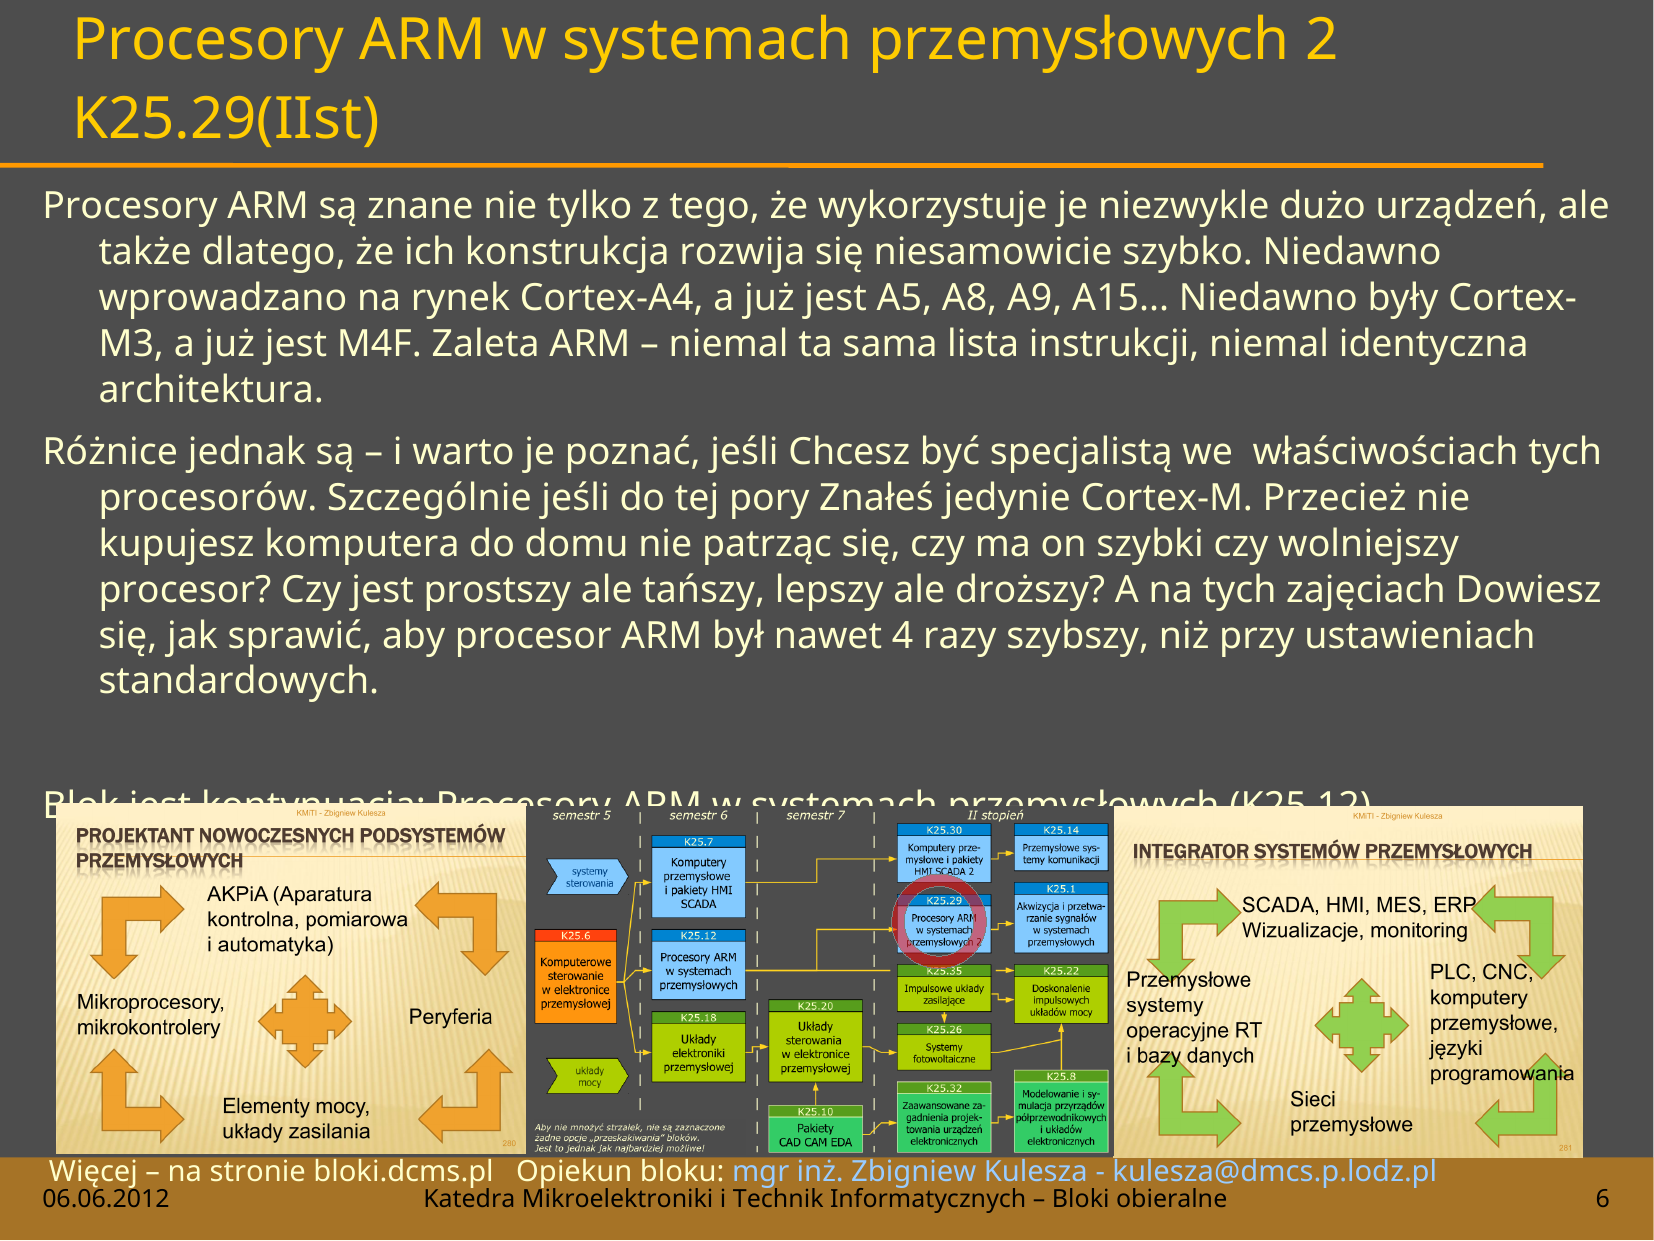

# Procesory ARM w systemach przemysłowych 2 K25.29(IIst)
Procesory ARM są znane nie tylko z tego, że wykorzystuje je niezwykle dużo urządzeń, ale także dlatego, że ich konstrukcja rozwija się niesamowicie szybko. Niedawno wprowadzano na rynek Cortex-A4, a już jest A5, A8, A9, A15... Niedawno były Cortex-M3, a już jest M4F. Zaleta ARM – niemal ta sama lista instrukcji, niemal identyczna architektura.
Różnice jednak są – i warto je poznać, jeśli Chcesz być specjalistą we właściwościach tych procesorów. Szczególnie jeśli do tej pory Znałeś jedynie Cortex-M. Przecież nie kupujesz komputera do domu nie patrząc się, czy ma on szybki czy wolniejszy procesor? Czy jest prostszy ale tańszy, lepszy ale droższy? A na tych zajęciach Dowiesz się, jak sprawić, aby procesor ARM był nawet 4 razy szybszy, niż przy ustawieniach standardowych.
Blok jest kontynuacją: Procesory ARM w systemach przemysłowych (K25.12).
Więcej – na stronie bloki.dcms.pl Opiekun bloku: mgr inż. Zbigniew Kulesza - kulesza@dmcs.p.lodz.pl
06.06.2012
Katedra Mikroelektroniki i Technik Informatycznych – Bloki obieralne
6